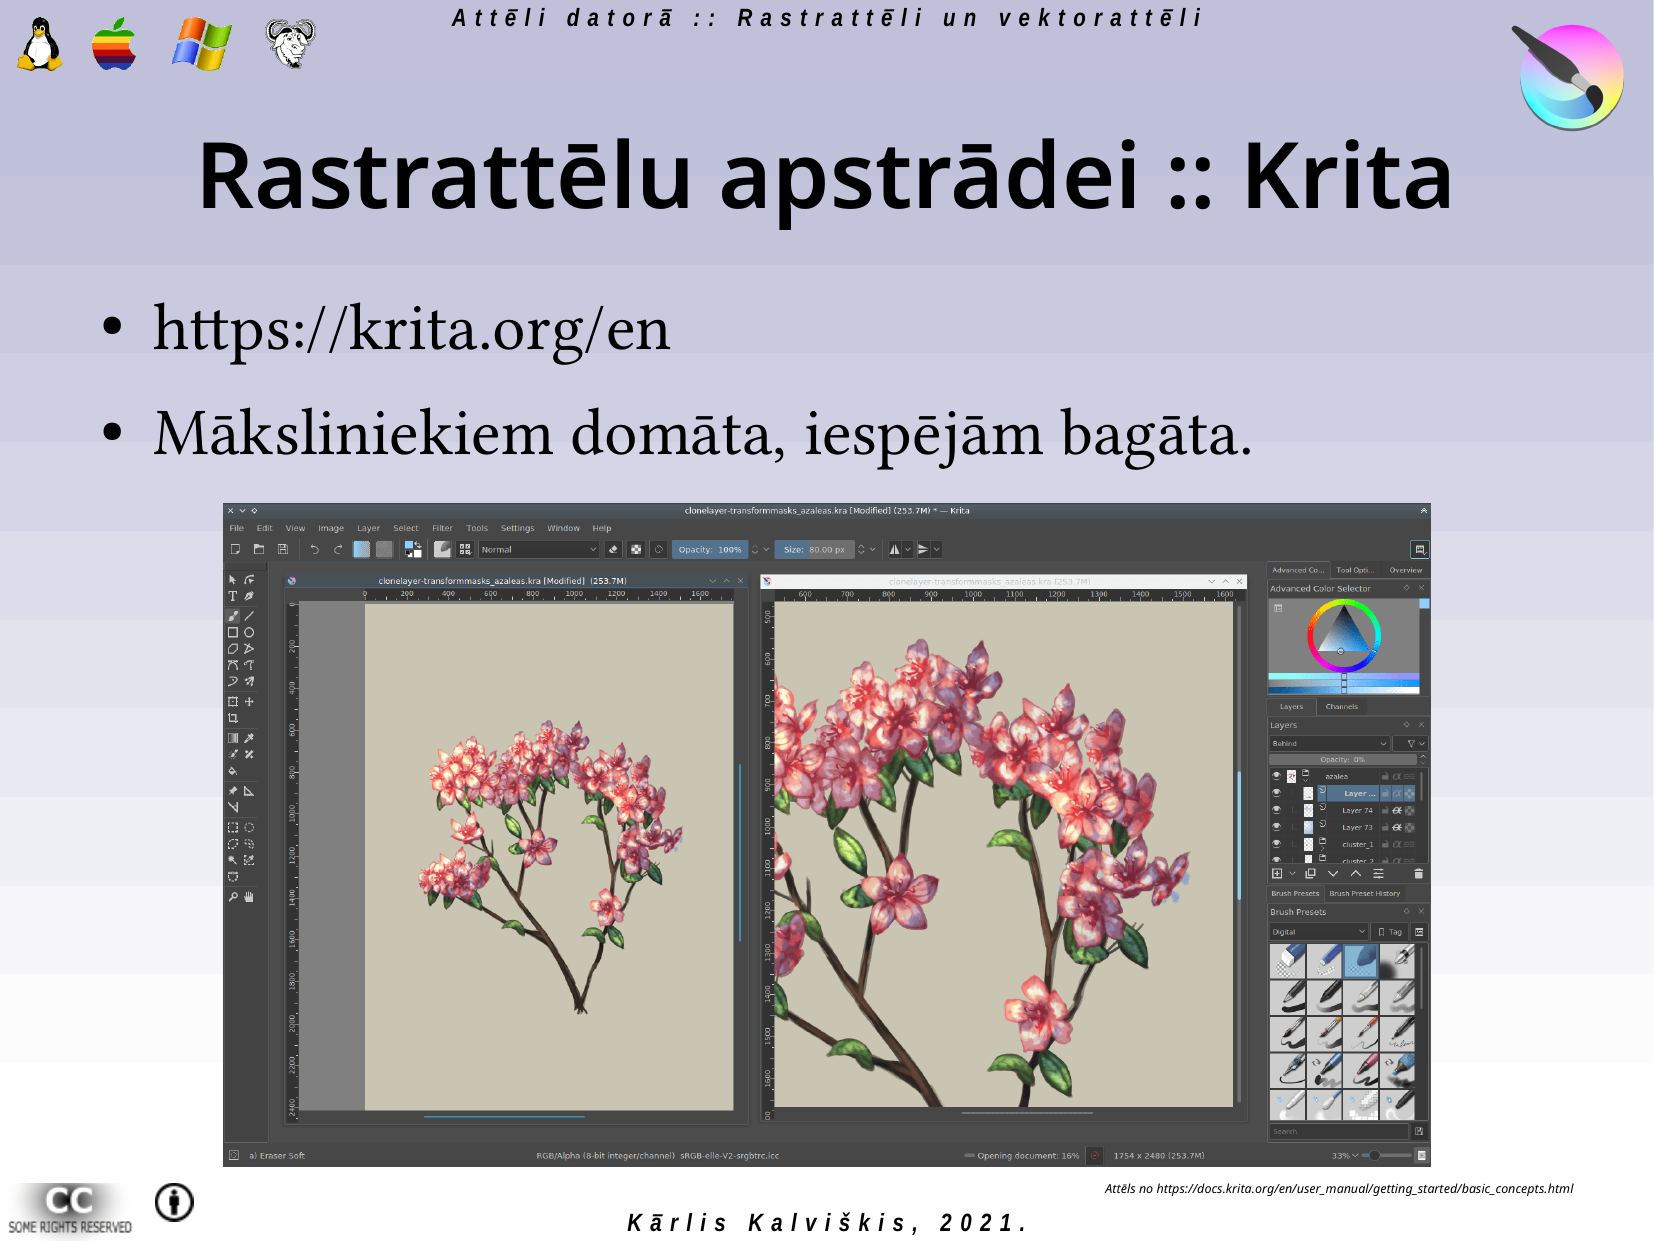

# Rastrattēlu apstrādei :: Krita
https://krita.org/en
Māksliniekiem domāta, iespējām bagāta.
Attēls no https://docs.krita.org/en/user_manual/getting_started/basic_concepts.html